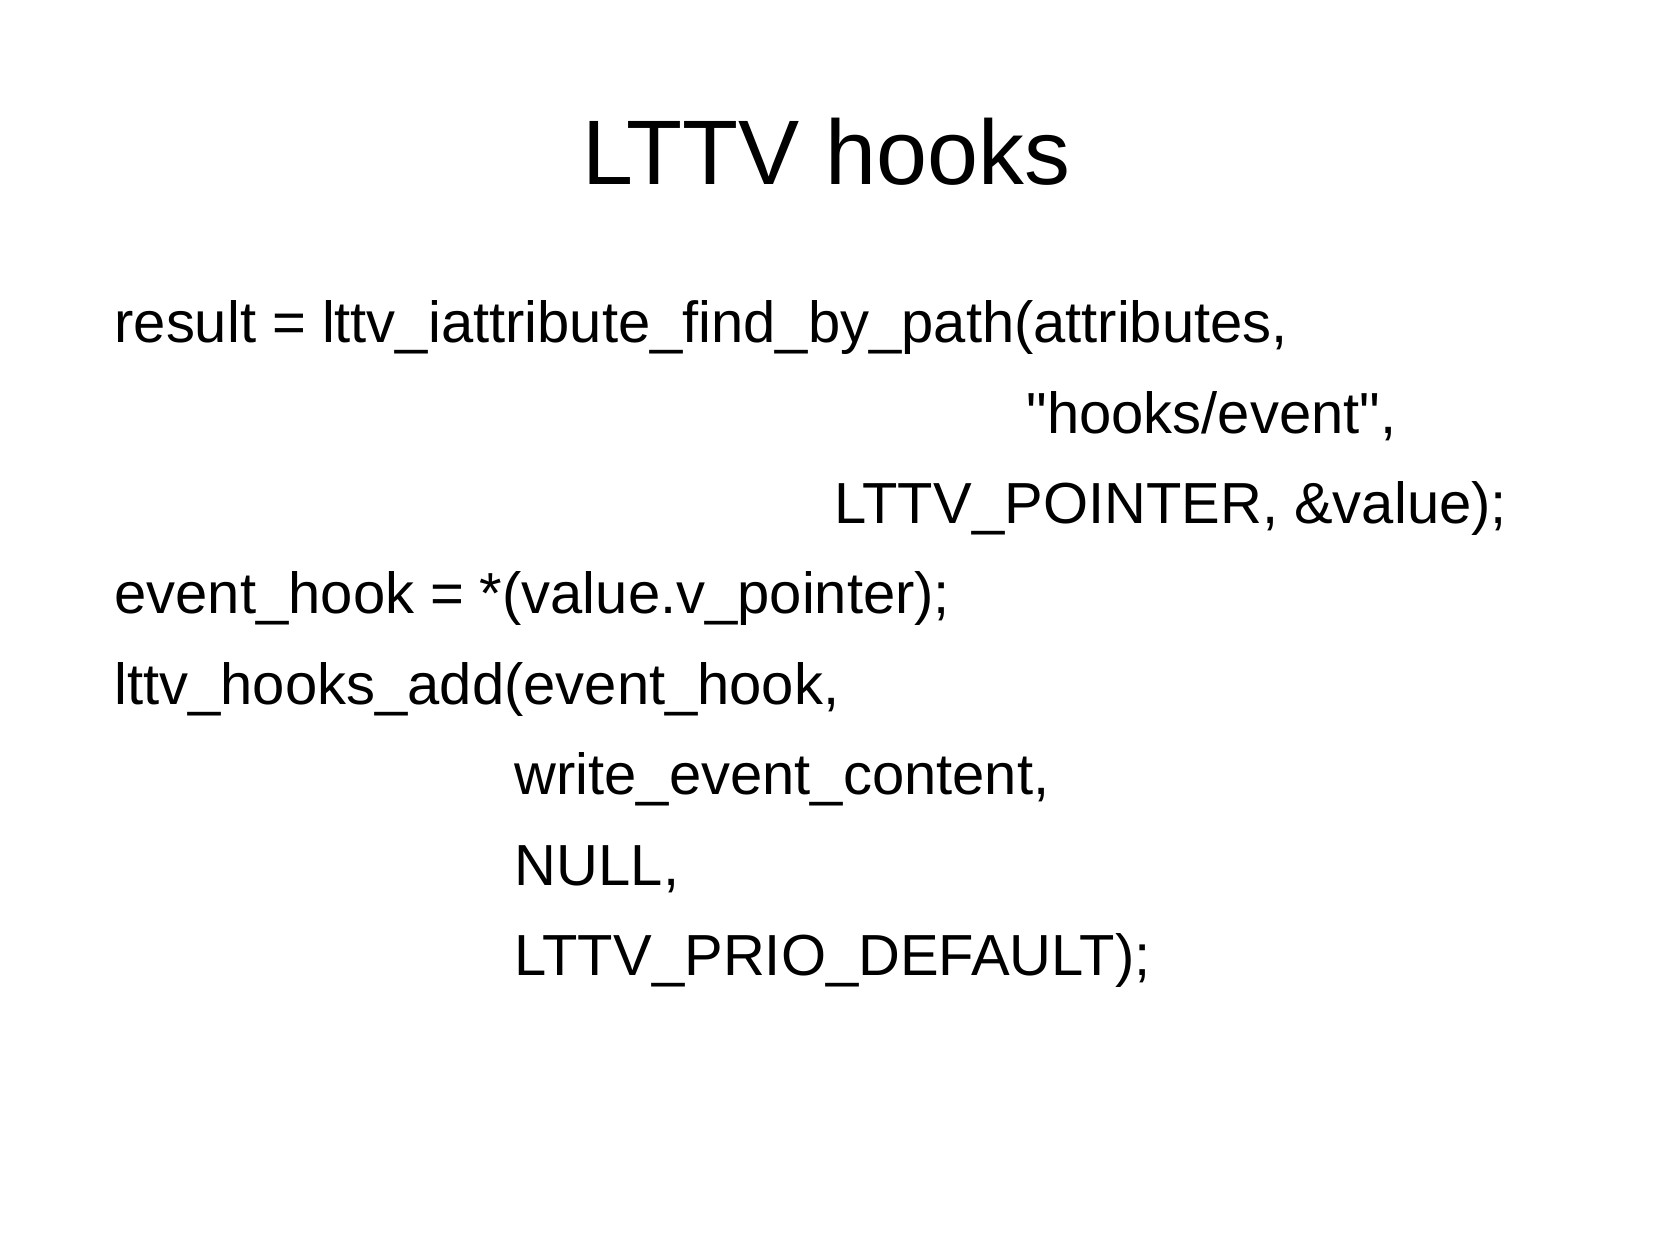

# LTTV hooks
 result = lttv_iattribute_find_by_path(attributes,
 "hooks/event",
 LTTV_POINTER, &value);
 event_hook = *(value.v_pointer);
 lttv_hooks_add(event_hook,
 write_event_content,
 NULL,
 LTTV_PRIO_DEFAULT);